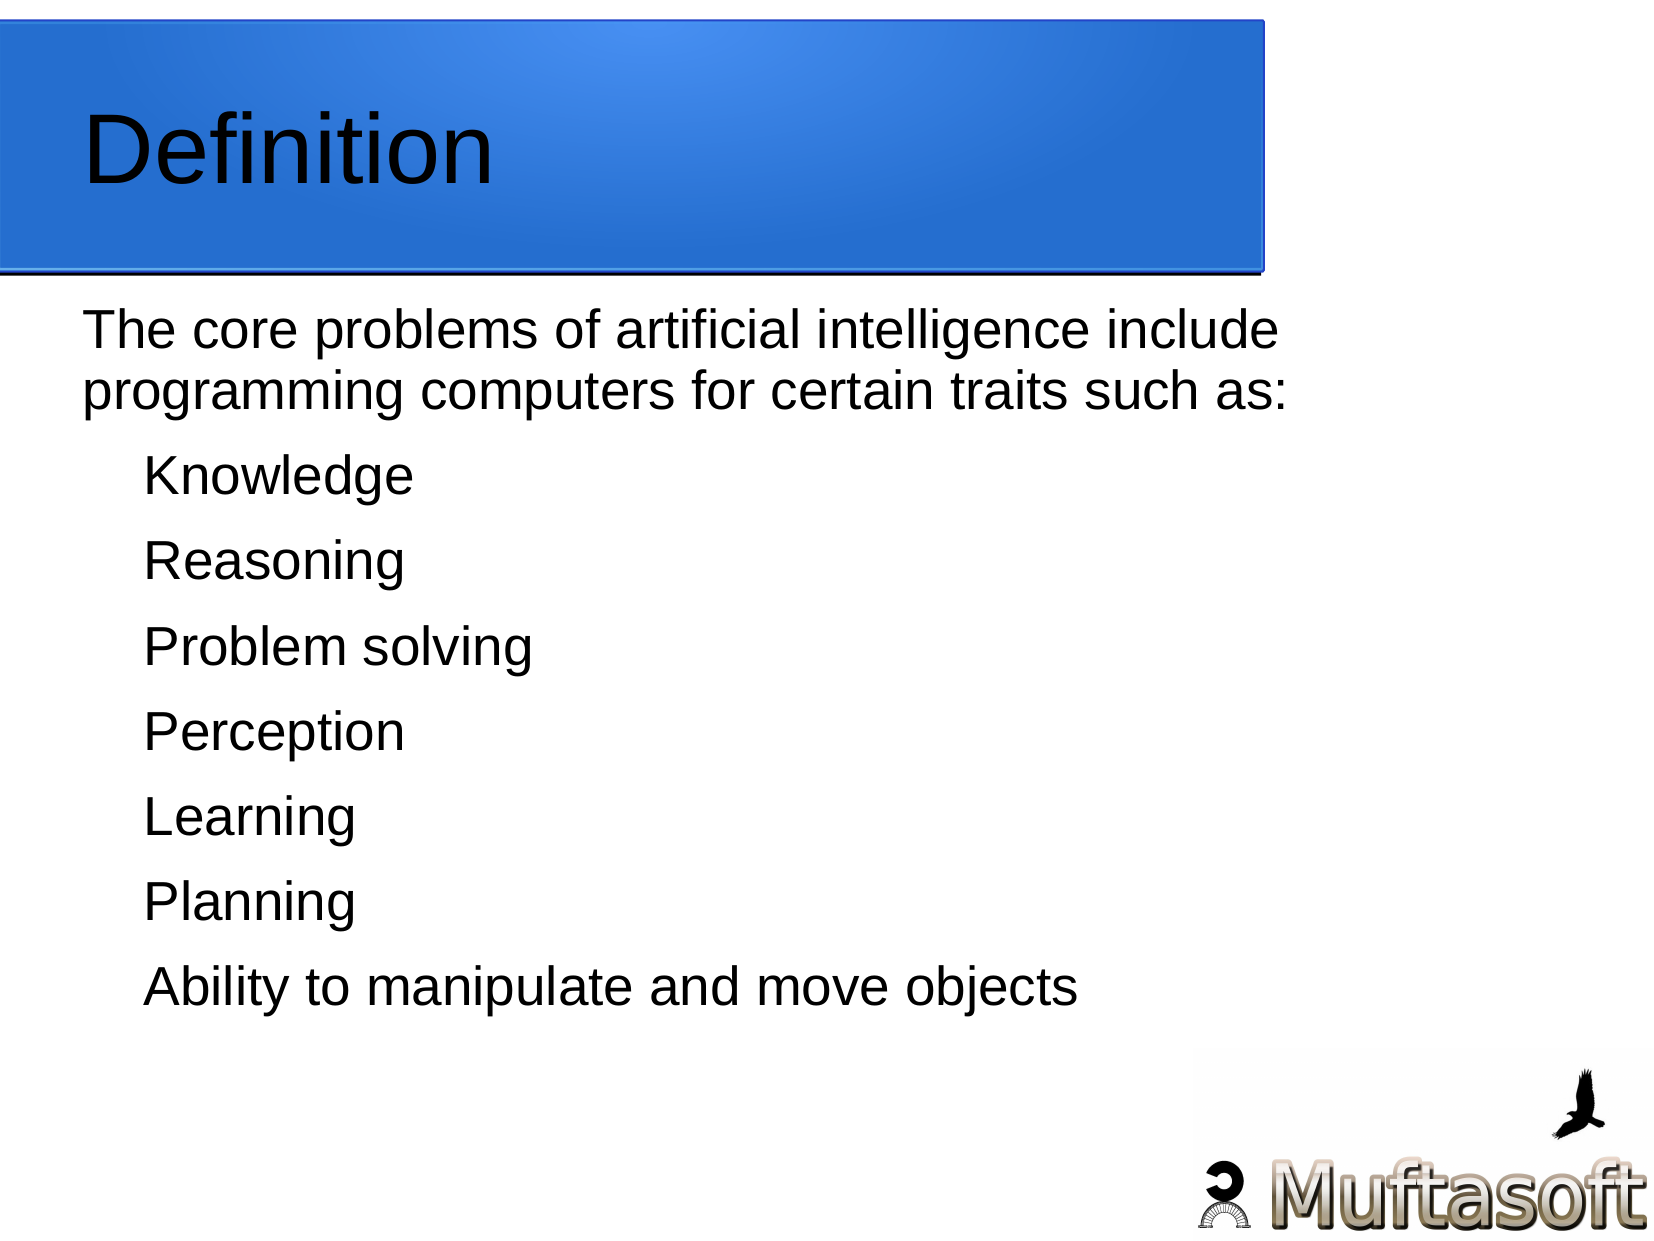

# Definition
The core problems of artificial intelligence include programming computers for certain traits such as:
 Knowledge
 Reasoning
 Problem solving
 Perception
 Learning
 Planning
 Ability to manipulate and move objects